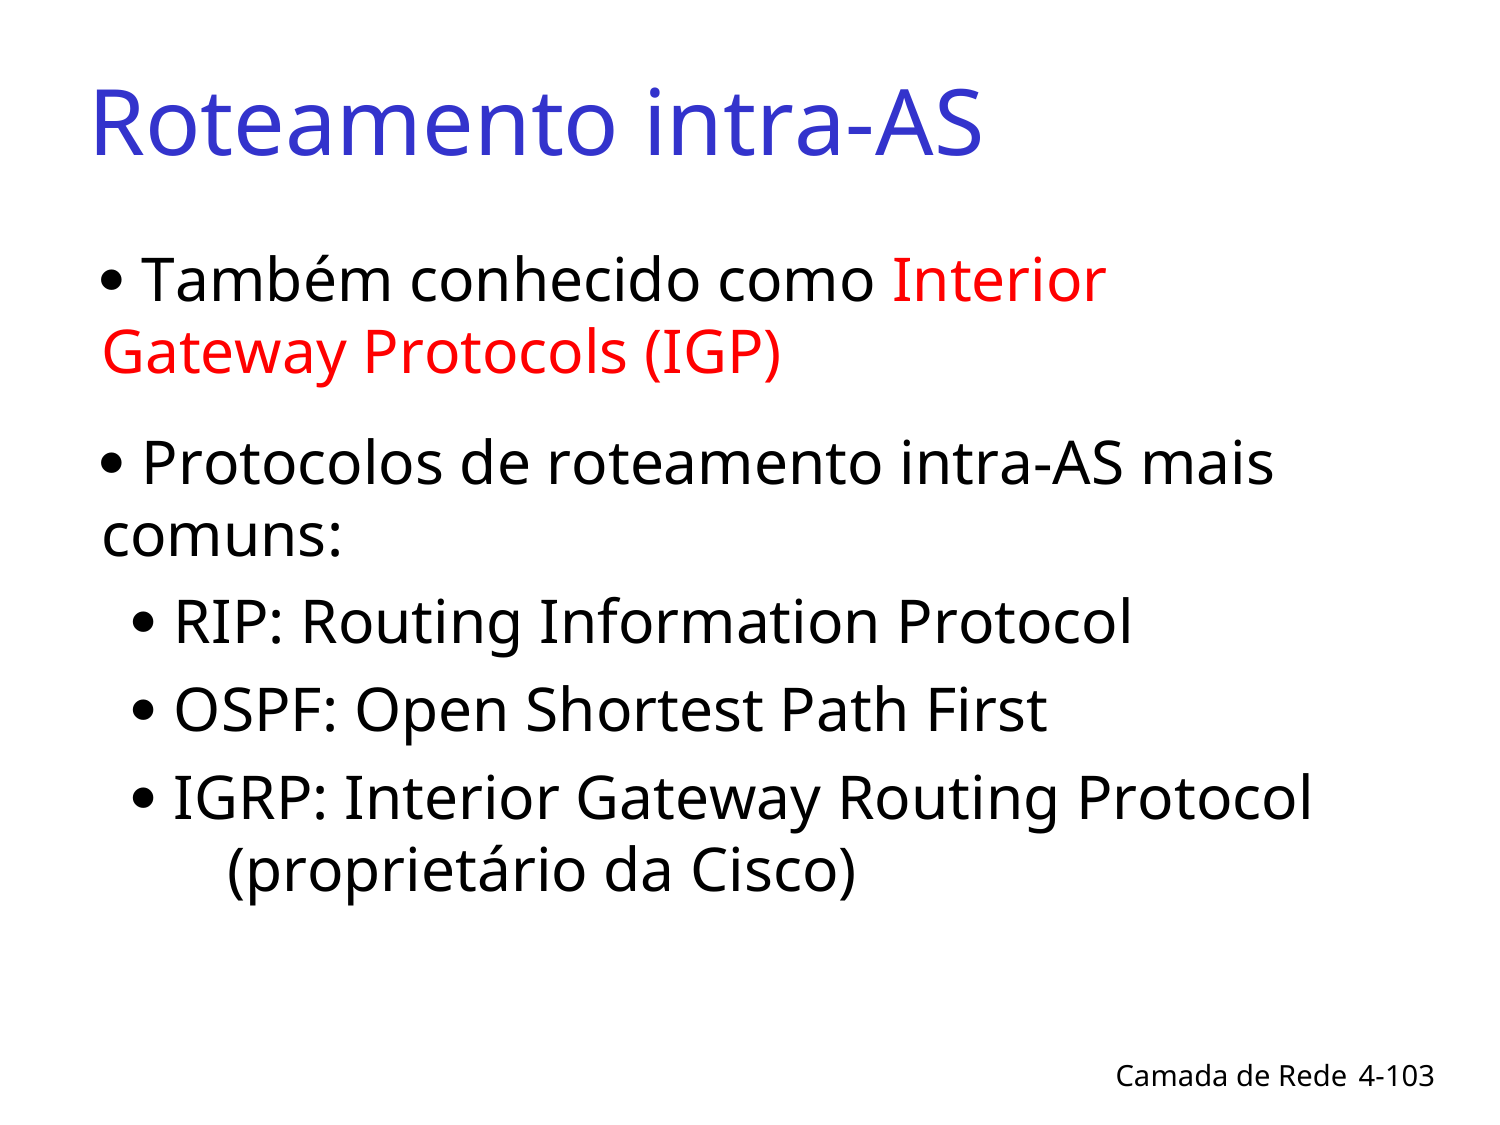

Roteamento intra-AS
 Também conhecido como Interior Gateway Protocols (IGP)
 Protocolos de roteamento intra-AS mais comuns:
 RIP: Routing Information Protocol
 OSPF: Open Shortest Path First
 IGRP: Interior Gateway Routing Protocol (proprietário da Cisco)
Camada de Rede